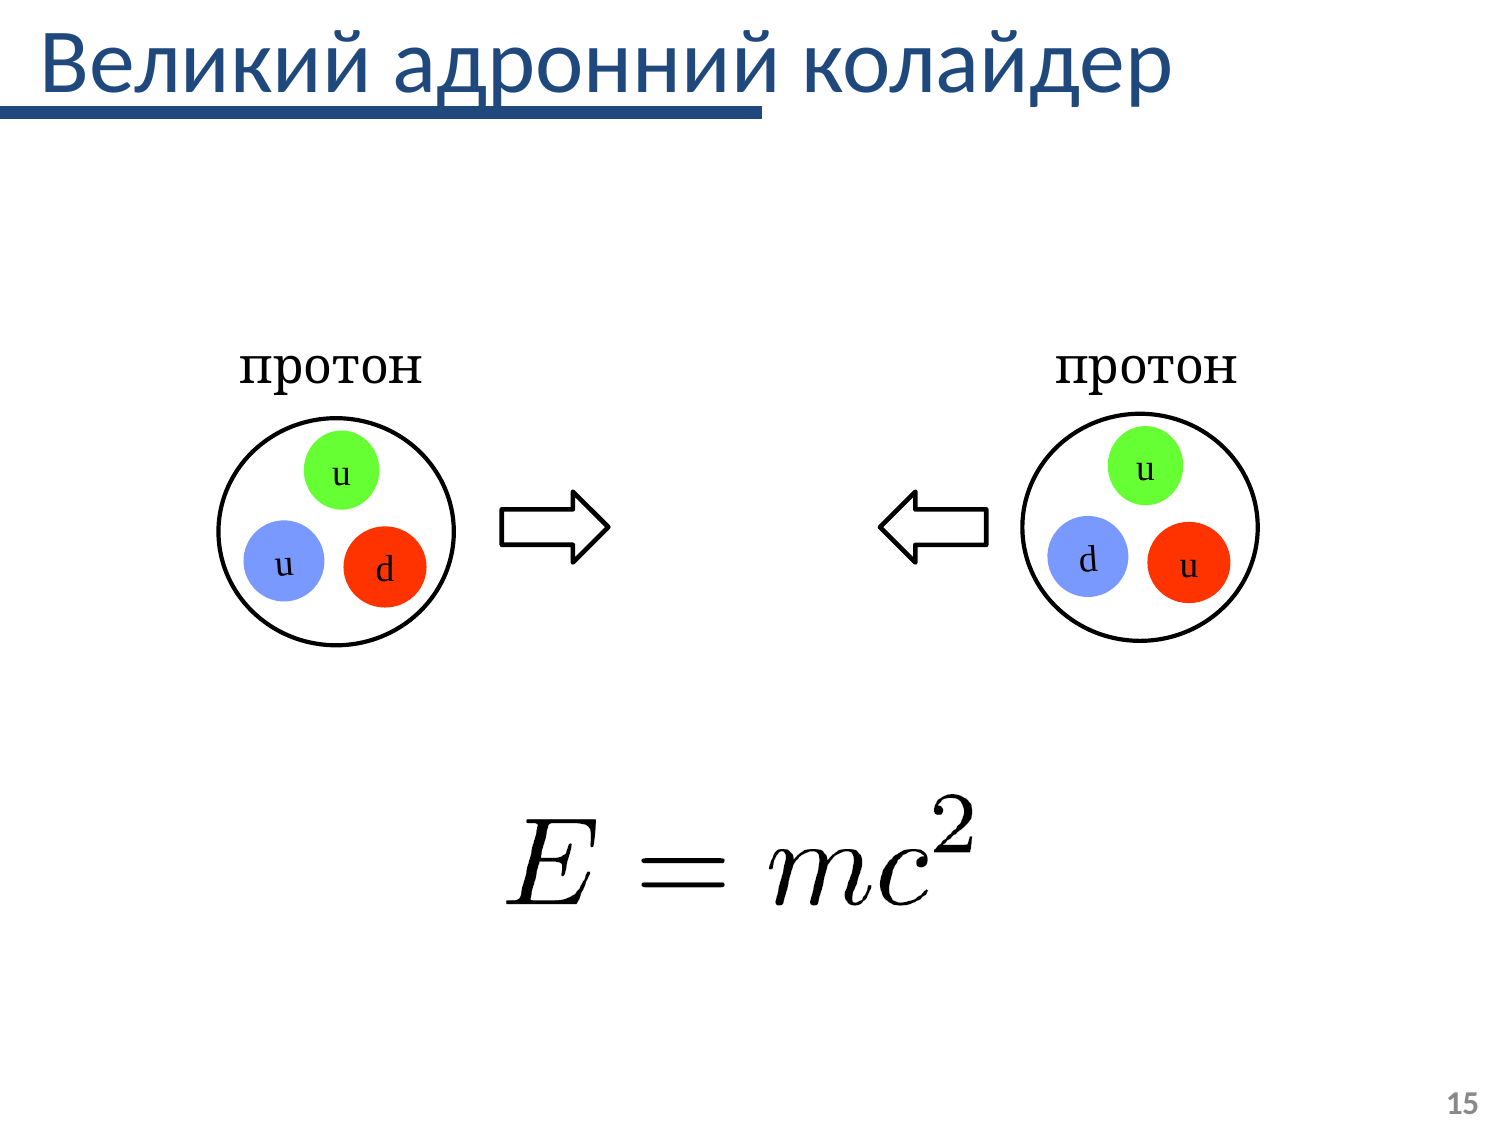

# Великий адронний колайдер
протон
протон
u
d
u
u
u
d